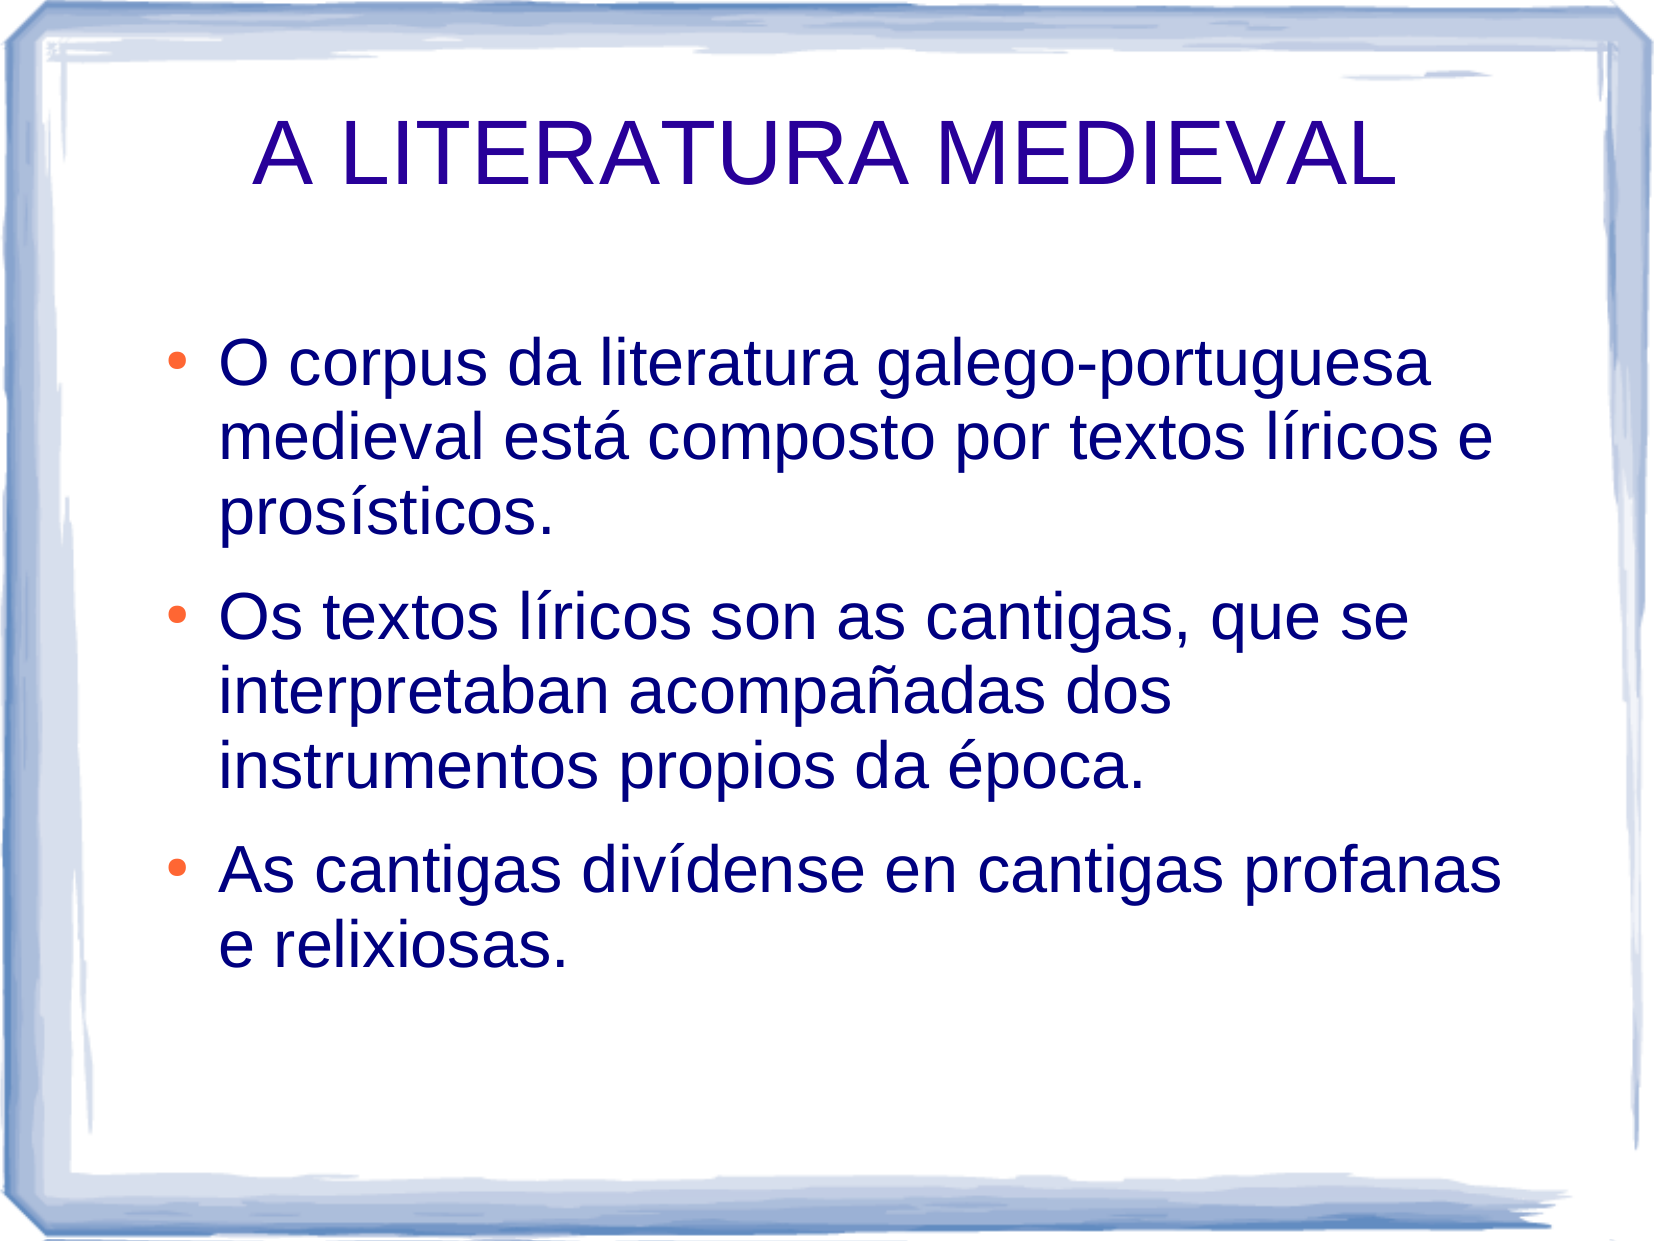

# A LITERATURA MEDIEVAL
O corpus da literatura galego-portuguesa medieval está composto por textos líricos e prosísticos.
Os textos líricos son as cantigas, que se interpretaban acompañadas dos instrumentos propios da época.
As cantigas divídense en cantigas profanas e relixiosas.